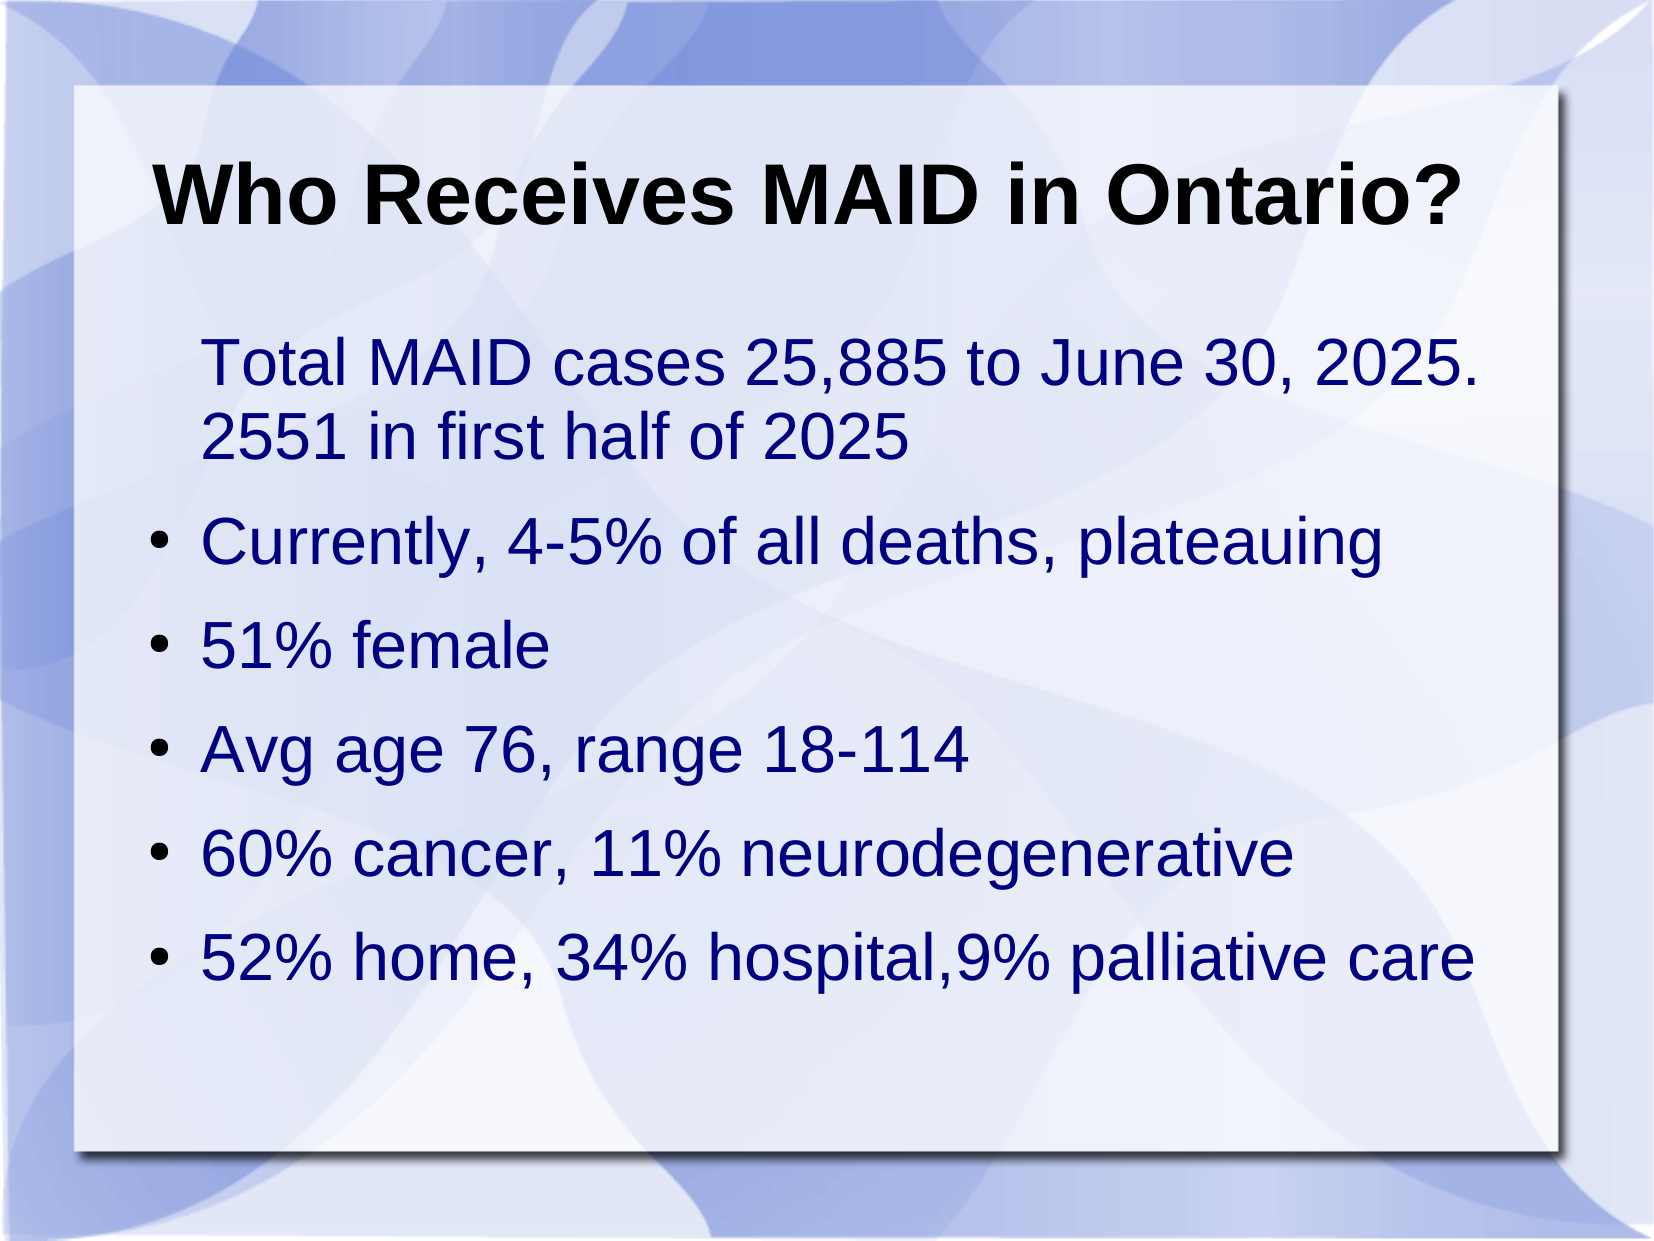

# Who Receives MAID in Ontario?
Total MAID cases 25,885 to June 30, 2025. 2551 in first half of 2025
Currently, 4-5% of all deaths, plateauing
51% female
Avg age 76, range 18-114
60% cancer, 11% neurodegenerative
52% home, 34% hospital,9% palliative care